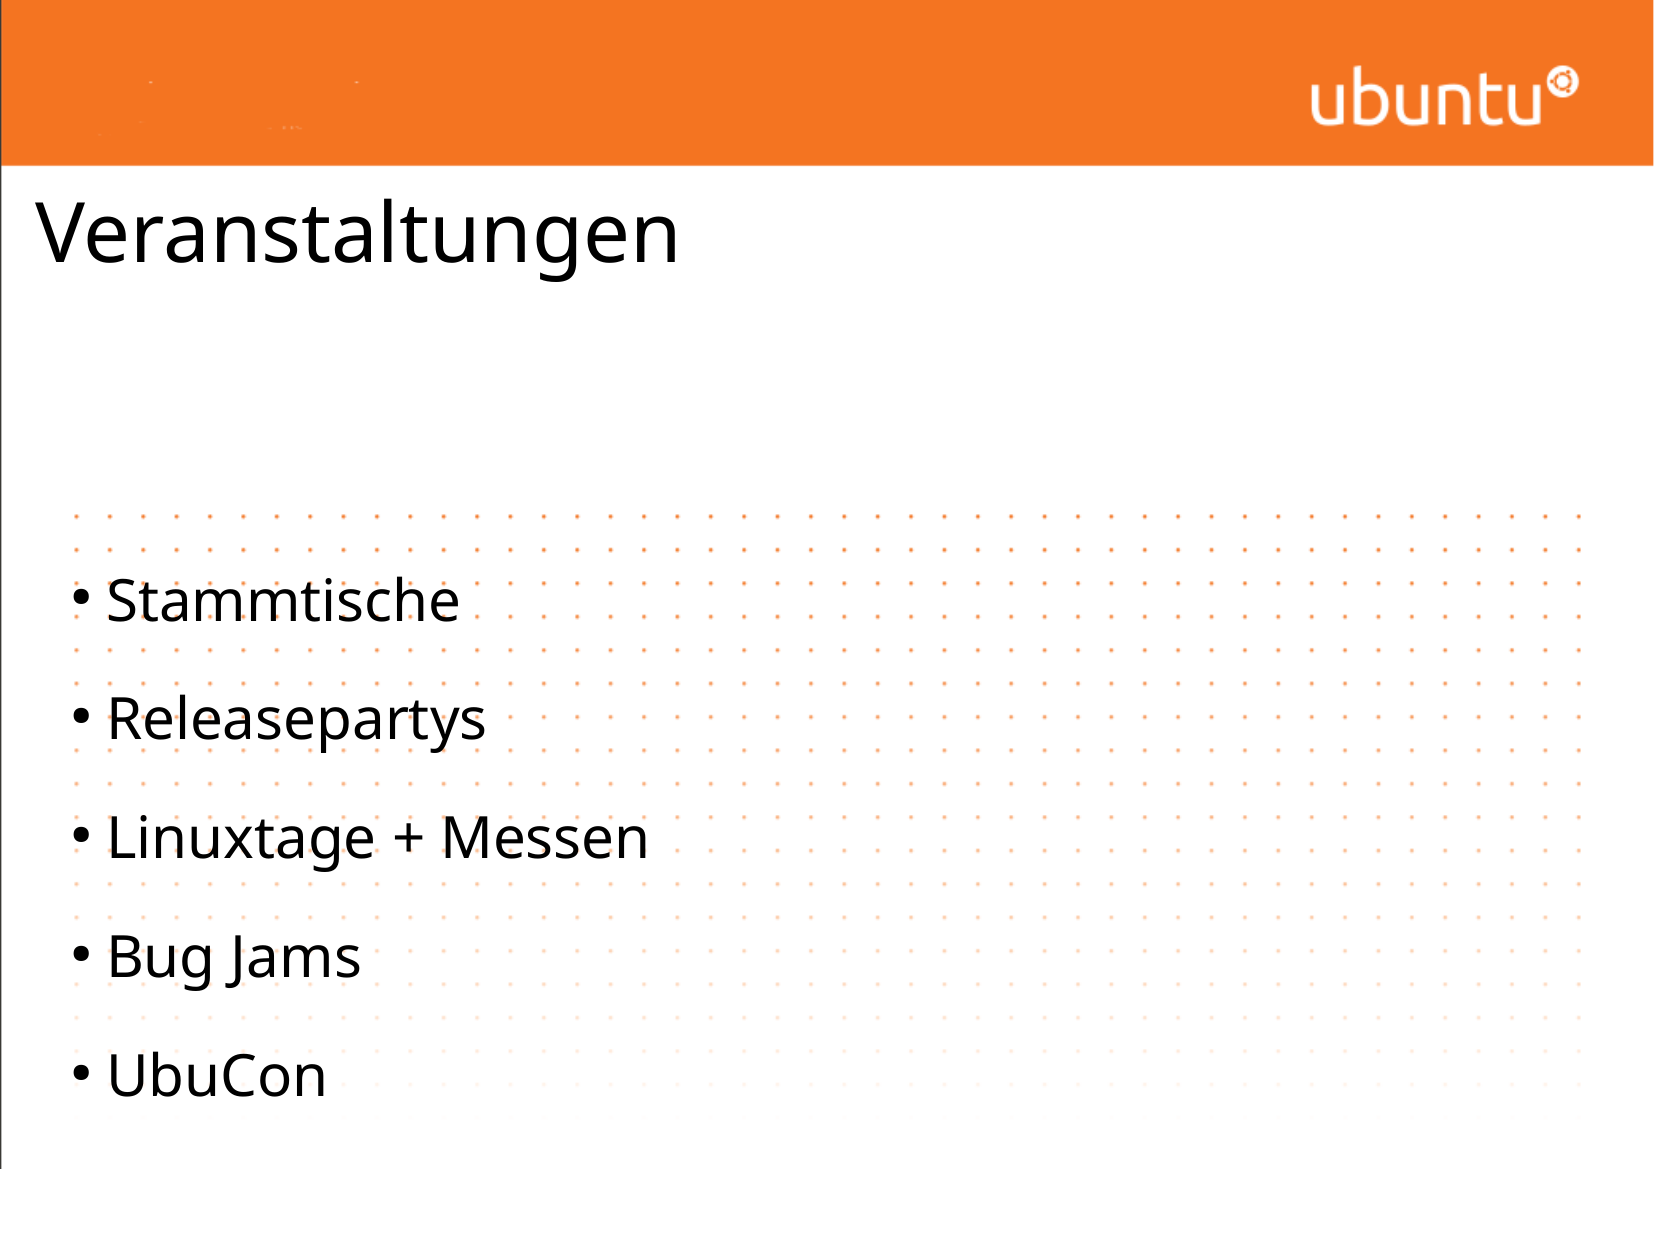

# Veranstaltungen
Stammtische
Releasepartys
Linuxtage + Messen
Bug Jams
UbuCon